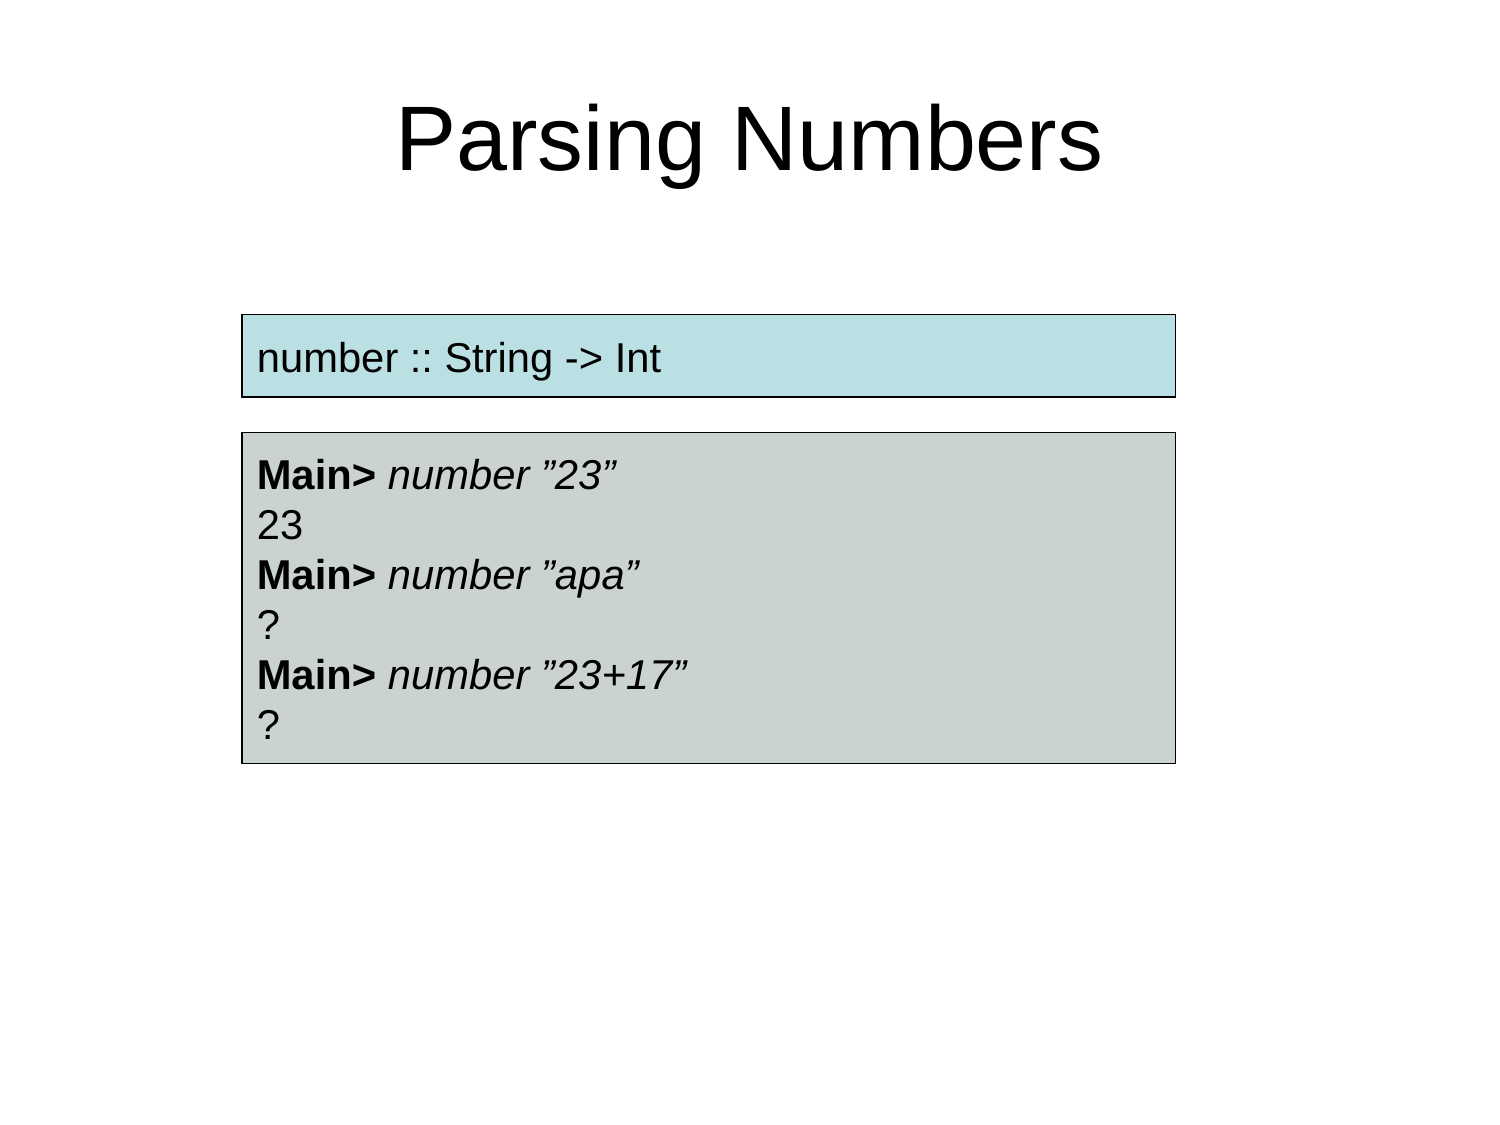

# Parsing Numbers
number :: String -> Int
Main> number ”23”
23
Main> number ”apa”
?
Main> number ”23+17”
?